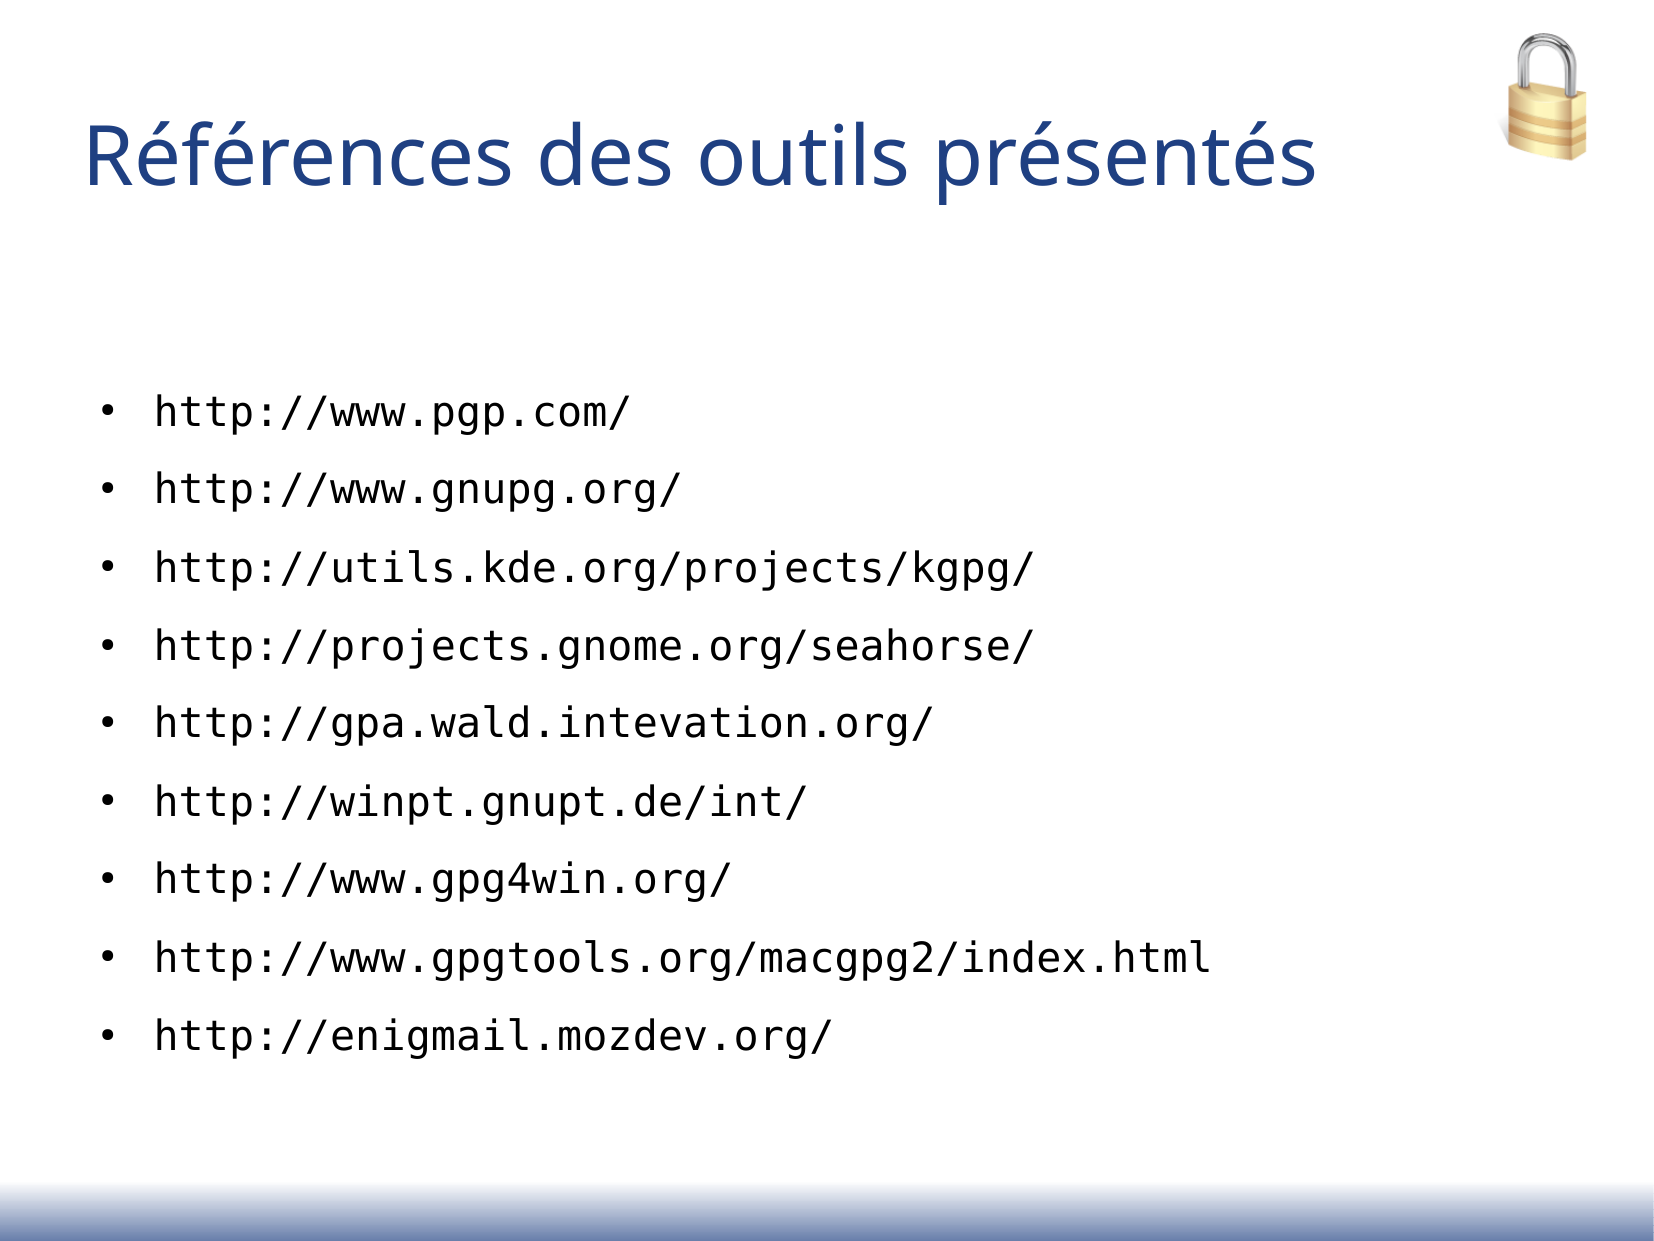

# Références des outils présentés
http://www.pgp.com/
http://www.gnupg.org/
http://utils.kde.org/projects/kgpg/
http://projects.gnome.org/seahorse/
http://gpa.wald.intevation.org/
http://winpt.gnupt.de/int/
http://www.gpg4win.org/
http://www.gpgtools.org/macgpg2/index.html
http://enigmail.mozdev.org/